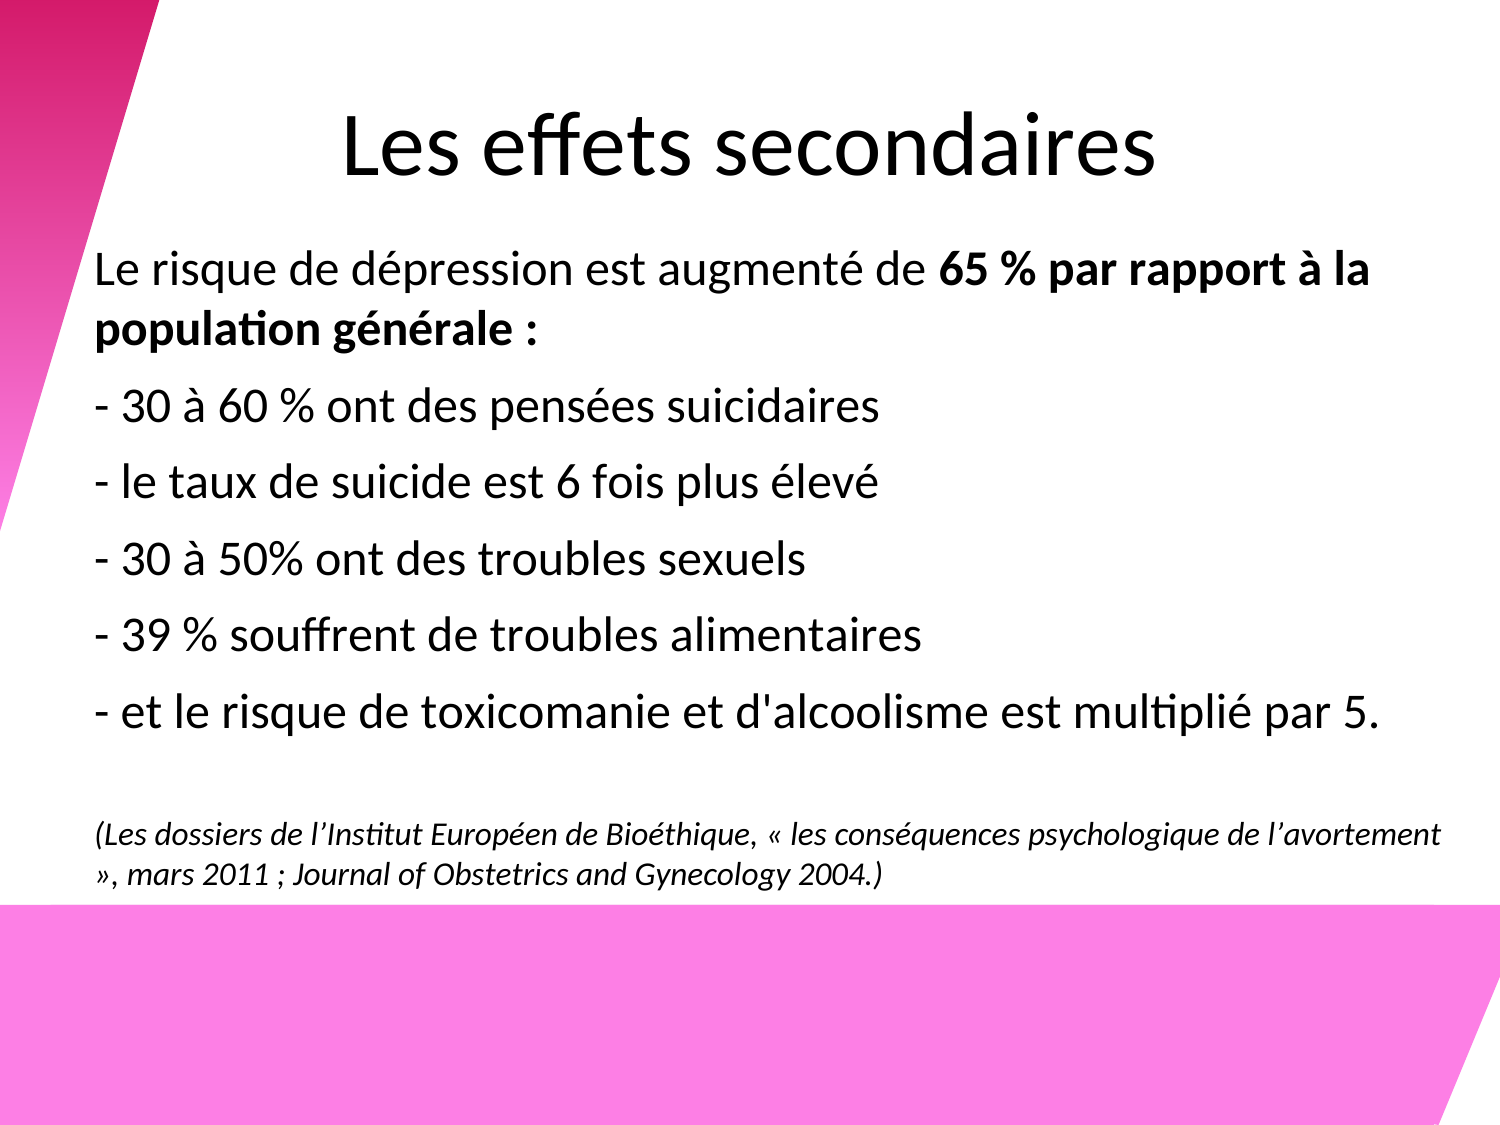

# Les effets secondaires
Le risque de dépression est augmenté de 65 % par rapport à la population générale :
- 30 à 60 % ont des pensées suicidaires
- le taux de suicide est 6 fois plus élevé
- 30 à 50% ont des troubles sexuels
- 39 % souffrent de troubles alimentaires
- et le risque de toxicomanie et d'alcoolisme est multiplié par 5.
(Les dossiers de l’Institut Européen de Bioéthique, « les conséquences psychologique de l’avortement », mars 2011 ; Journal of Obstetrics and Gynecology 2004.)